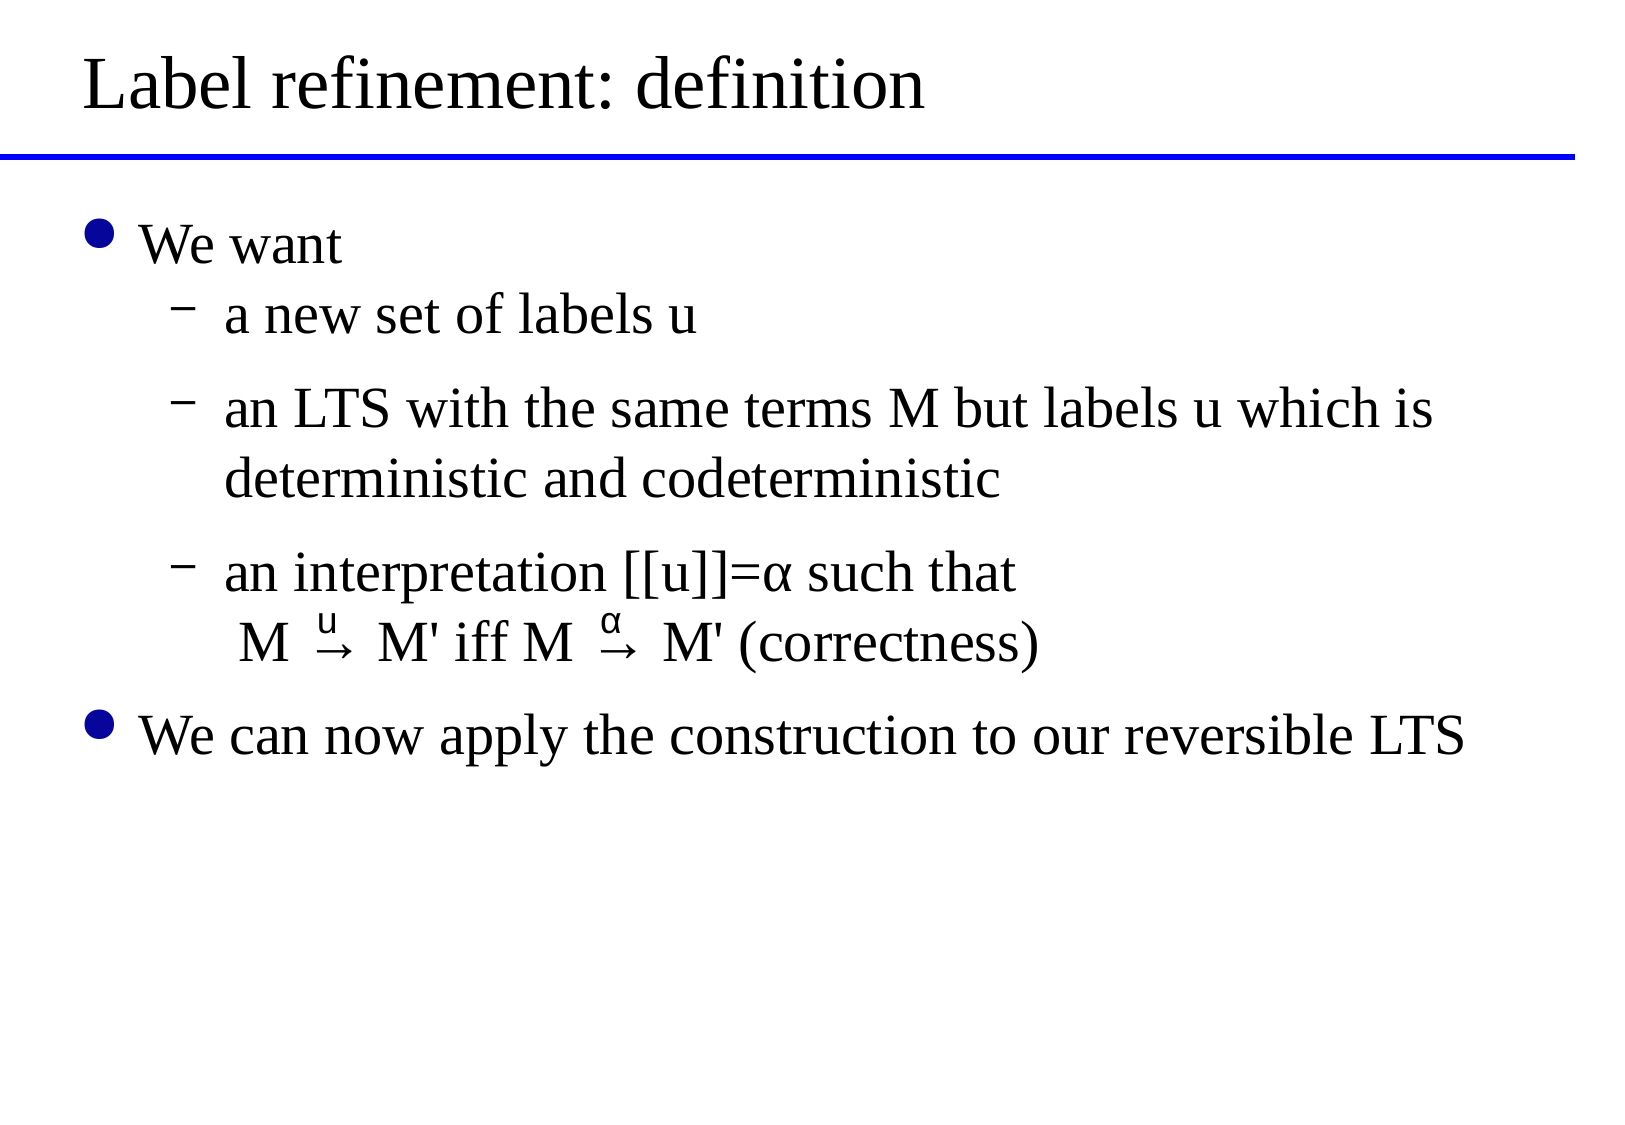

# Label refinement: definition
We want
a new set of labels u
an LTS with the same terms M but labels u which is deterministic and codeterministic
an interpretation [[u]]=α such that
 M → M' iff M → M' (correctness)
We can now apply the construction to our reversible LTS
u
α